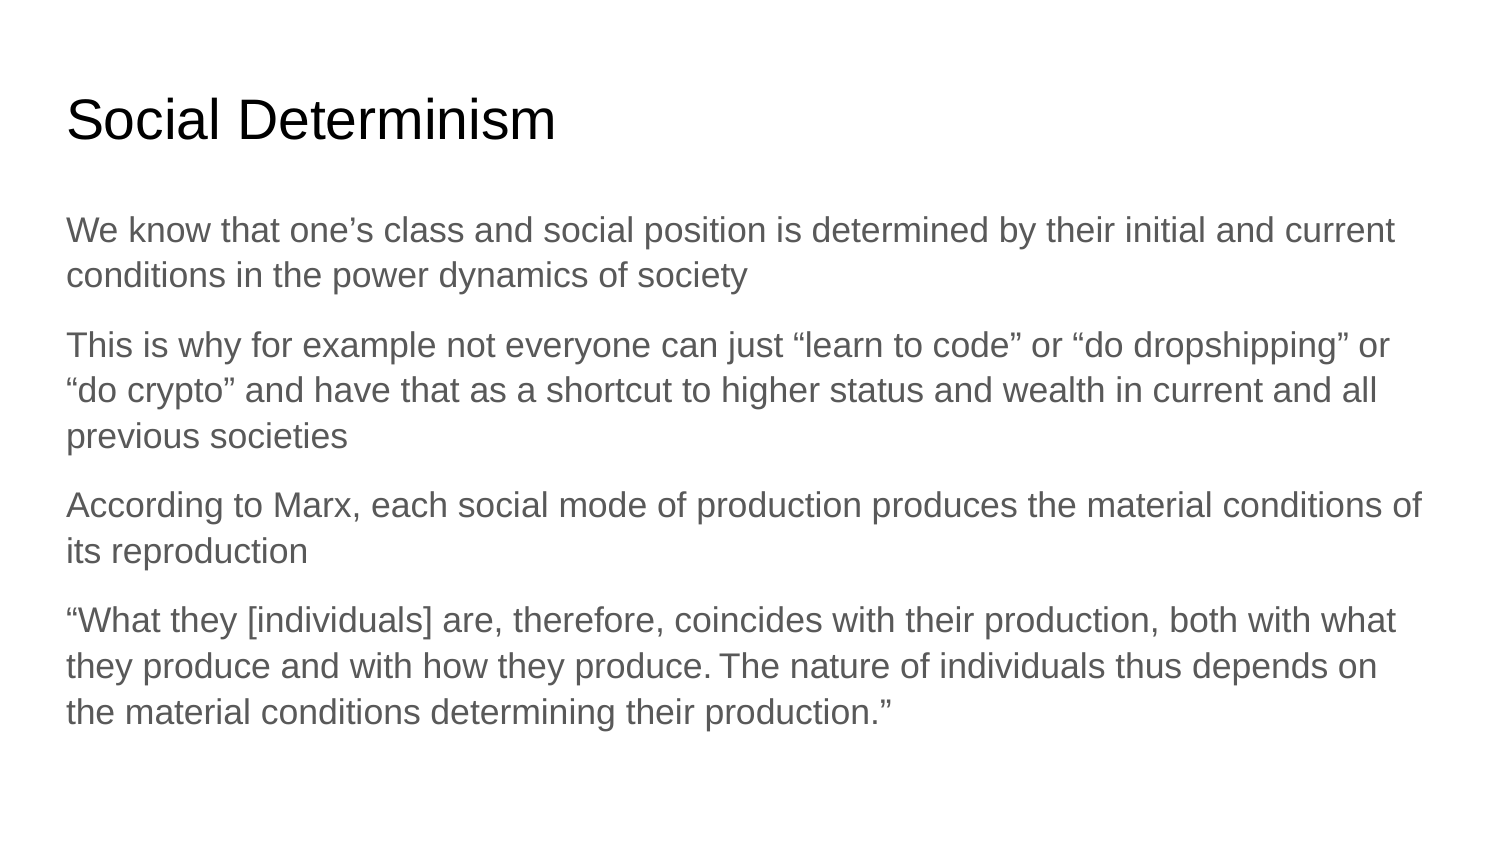

# Social Determinism
We know that one’s class and social position is determined by their initial and current conditions in the power dynamics of society
This is why for example not everyone can just “learn to code” or “do dropshipping” or “do crypto” and have that as a shortcut to higher status and wealth in current and all previous societies
According to Marx, each social mode of production produces the material conditions of its reproduction
“What they [individuals] are, therefore, coincides with their production, both with what they produce and with how they produce. The nature of individuals thus depends on the material conditions determining their production.”